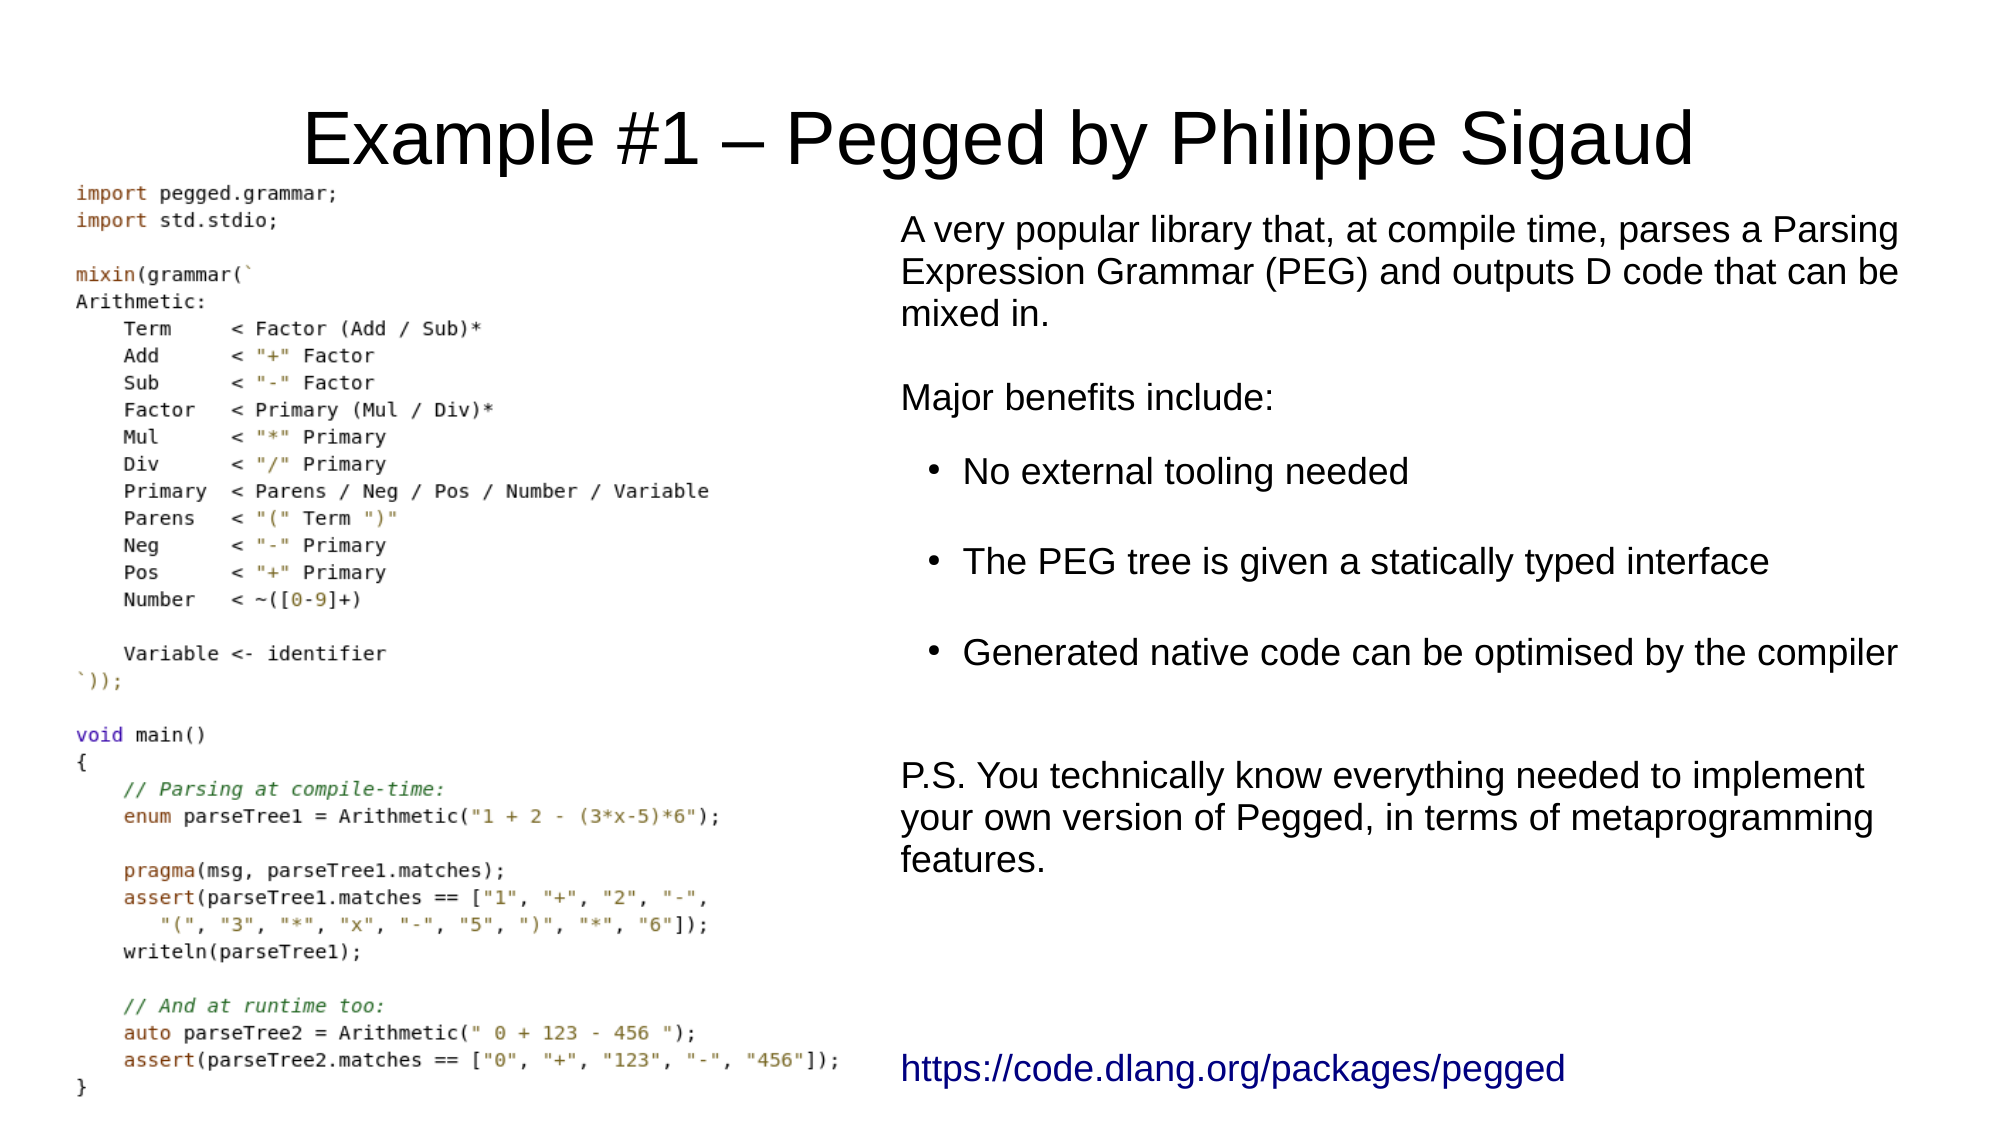

# Example #1 – Pegged by Philippe Sigaud
A very popular library that, at compile time, parses a Parsing Expression Grammar (PEG) and outputs D code that can be mixed in.
Major benefits include:
P.S. You technically know everything needed to implement your own version of Pegged, in terms of metaprogramming features.
https://code.dlang.org/packages/pegged
No external tooling needed
The PEG tree is given a statically typed interface
Generated native code can be optimised by the compiler